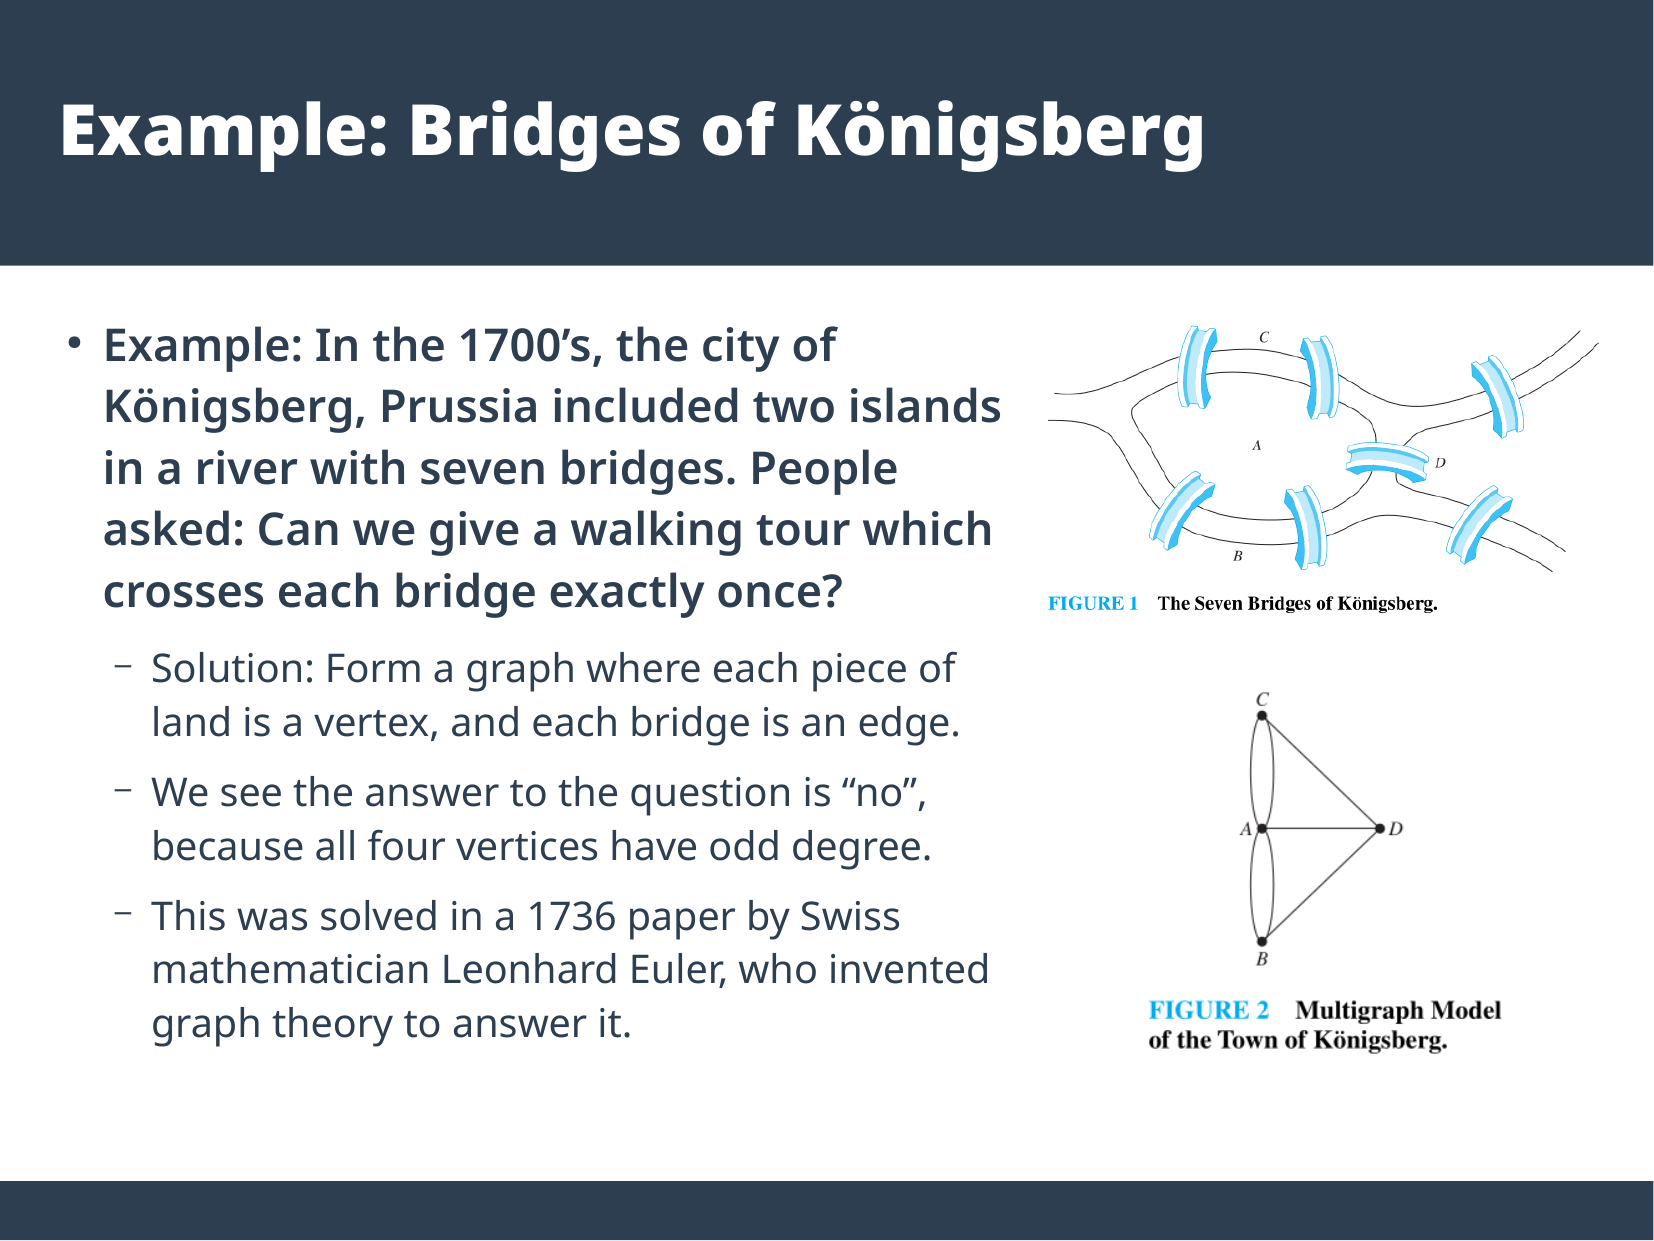

# Example: Bridges of Königsberg
Example: In the 1700’s, the city of Königsberg, Prussia included two islands in a river with seven bridges. People asked: Can we give a walking tour which crosses each bridge exactly once?
Solution: Form a graph where each piece of land is a vertex, and each bridge is an edge.
We see the answer to the question is “no”, because all four vertices have odd degree.
This was solved in a 1736 paper by Swiss mathematician Leonhard Euler, who invented graph theory to answer it.